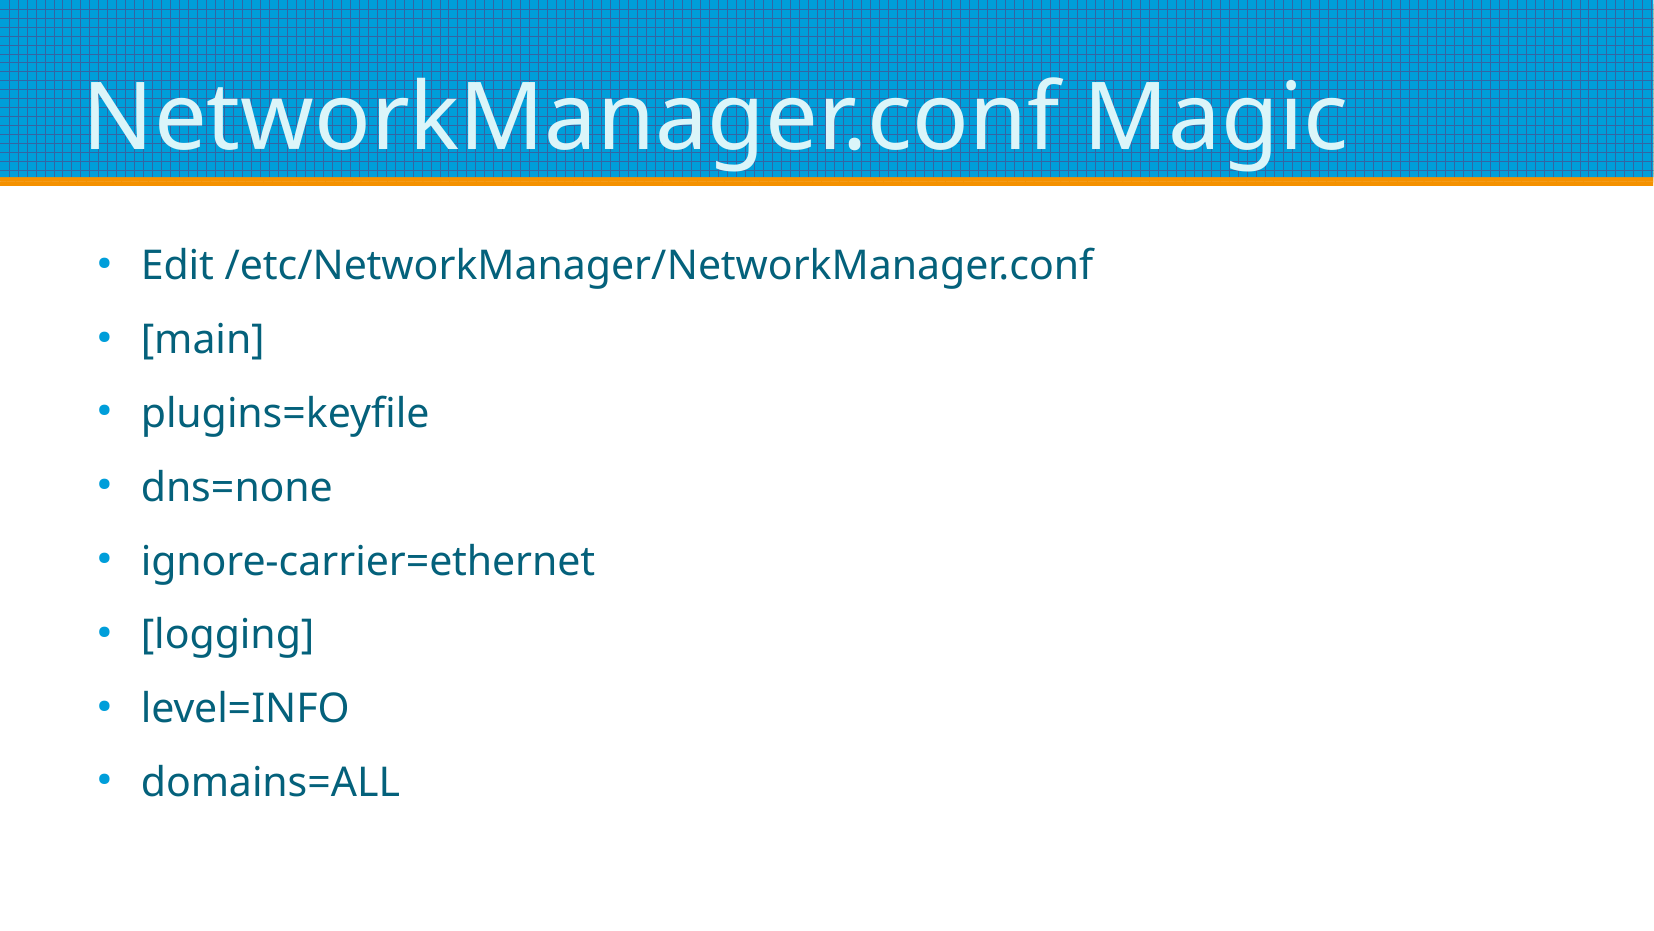

# NetworkManager.conf Magic
Edit /etc/NetworkManager/NetworkManager.conf
[main]
plugins=keyfile
dns=none
ignore-carrier=ethernet
[logging]
level=INFO
domains=ALL